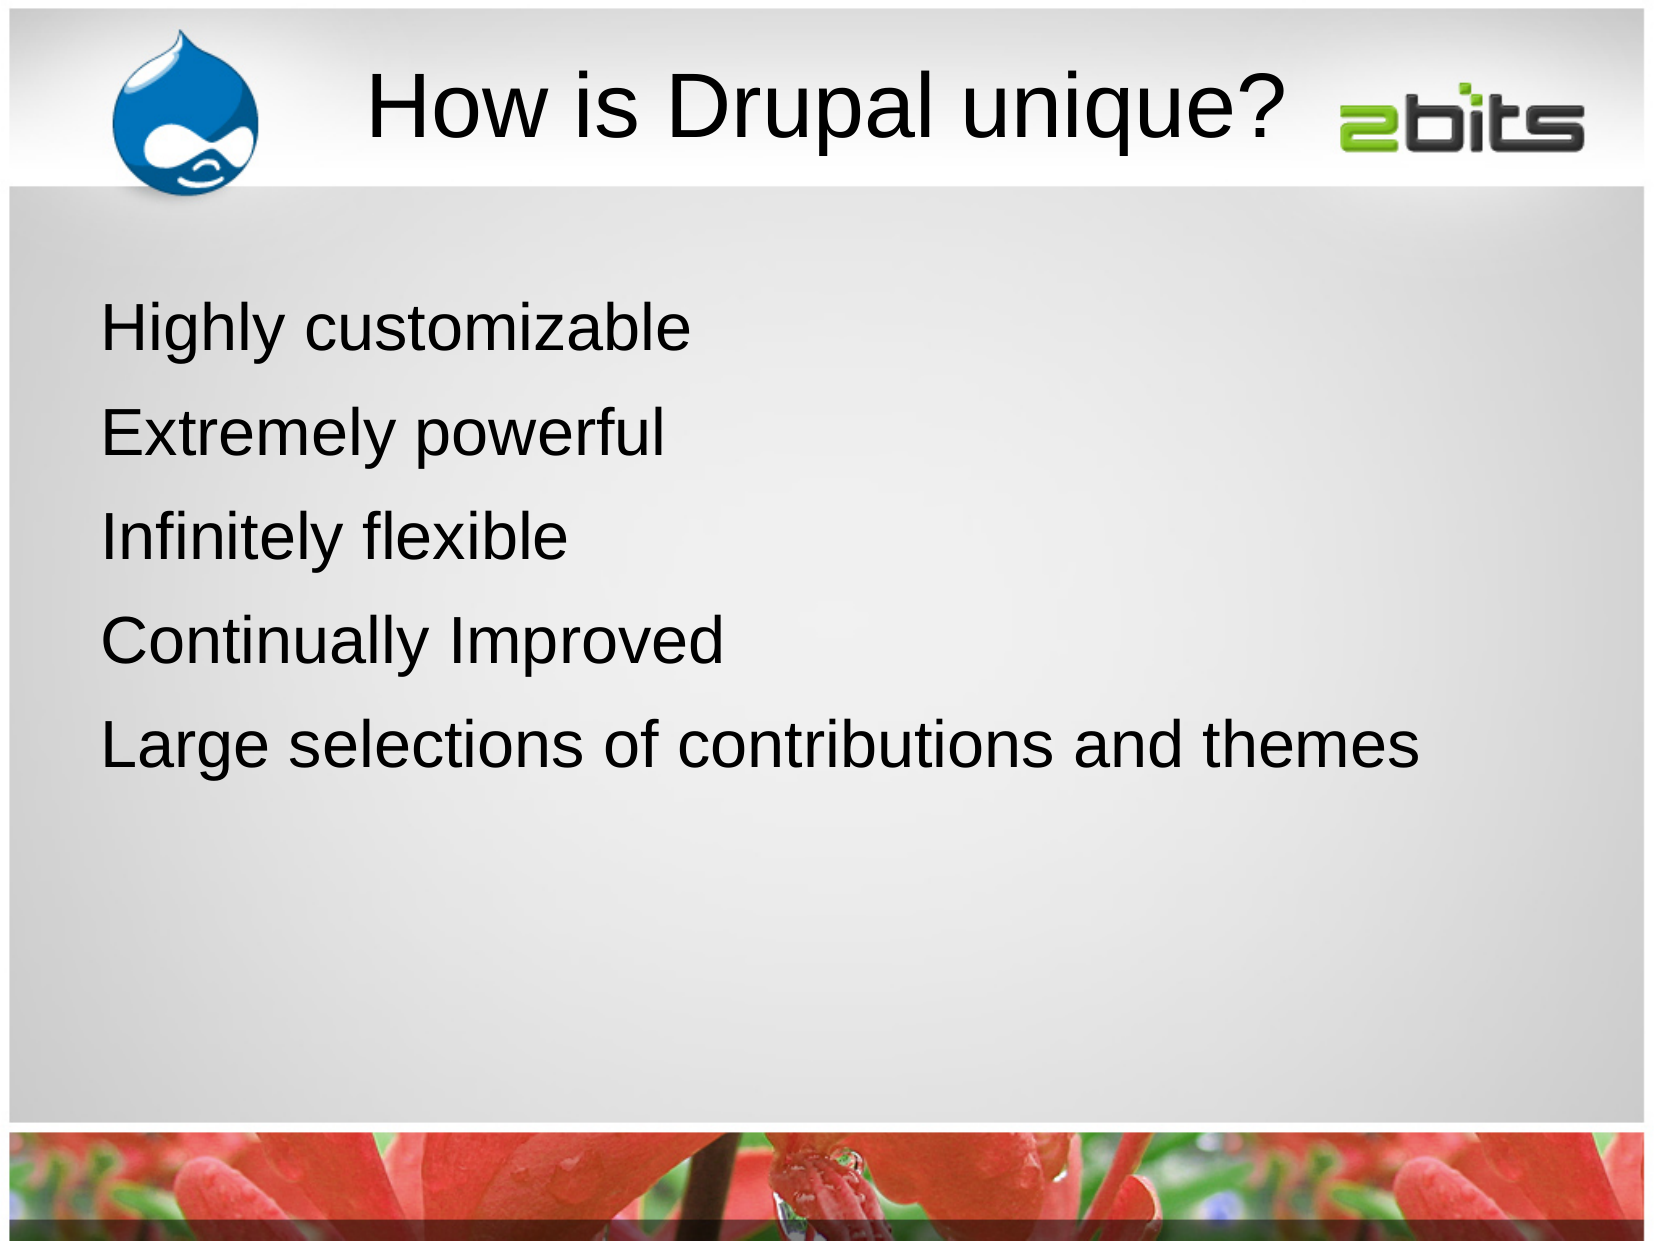

# How is Drupal unique?
Highly customizable
Extremely powerful
Infinitely flexible
Continually Improved
Large selections of contributions and themes